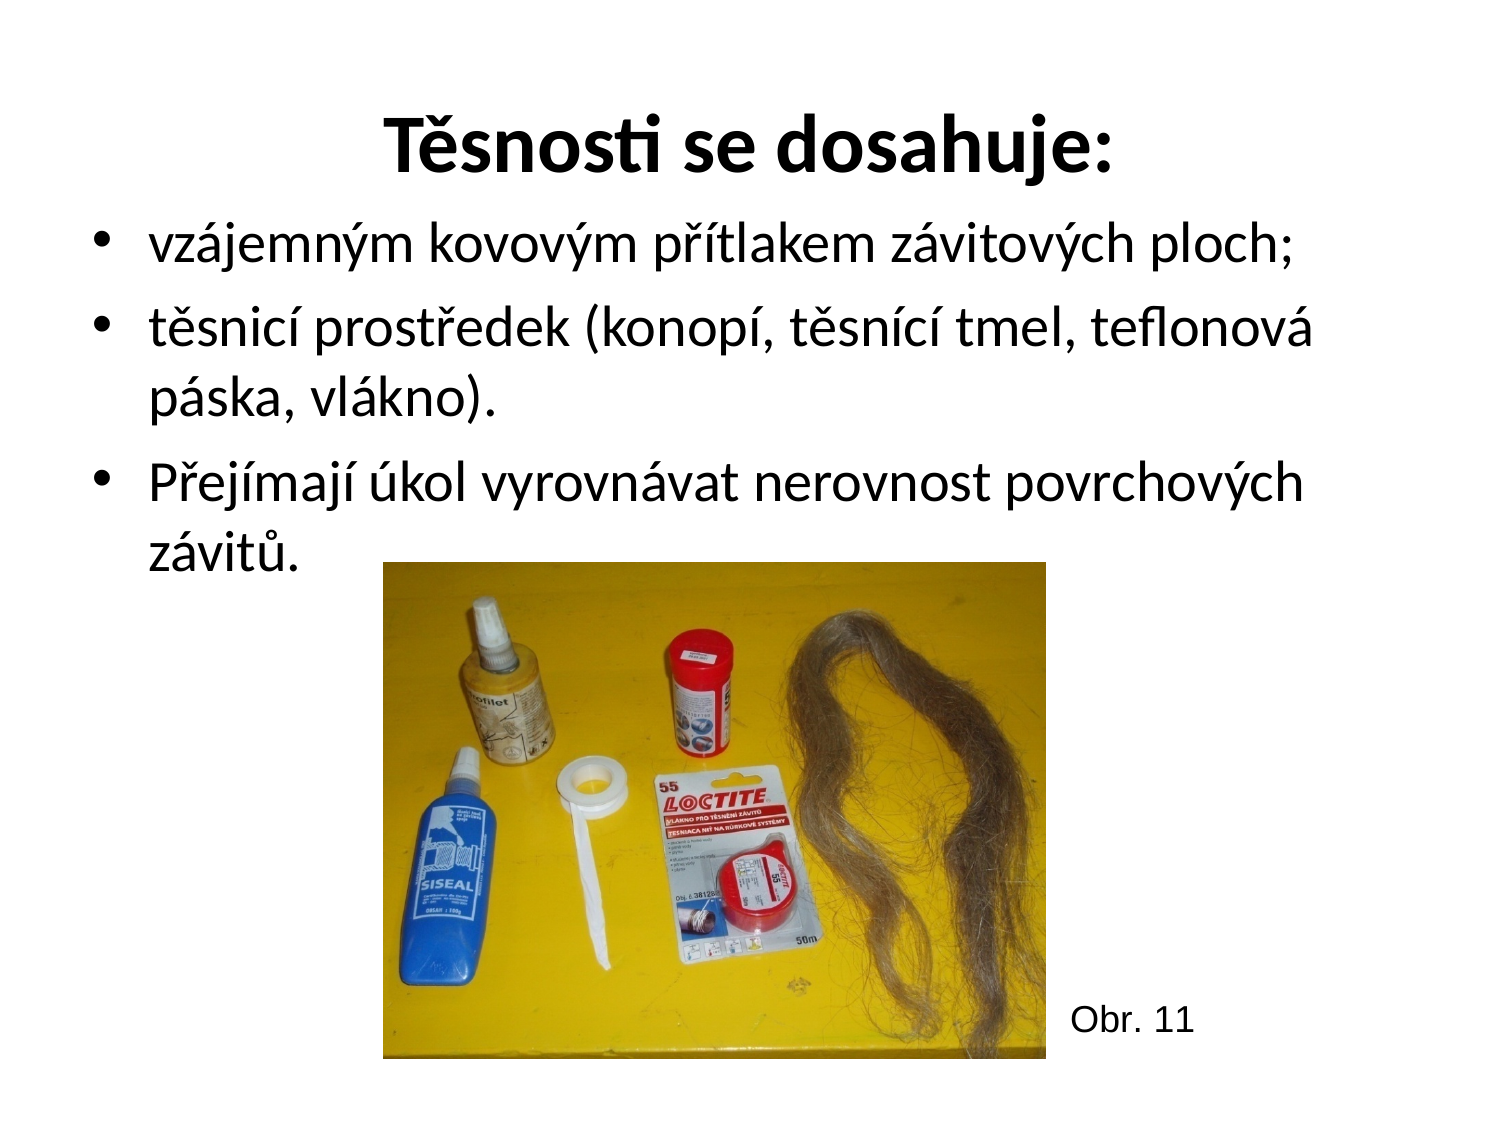

# Těsnosti se dosahuje:
vzájemným kovovým přítlakem závitových ploch;
těsnicí prostředek (konopí, těsnící tmel, teflonová páska, vlákno).
Přejímají úkol vyrovnávat nerovnost povrchových závitů.
Obr. 11